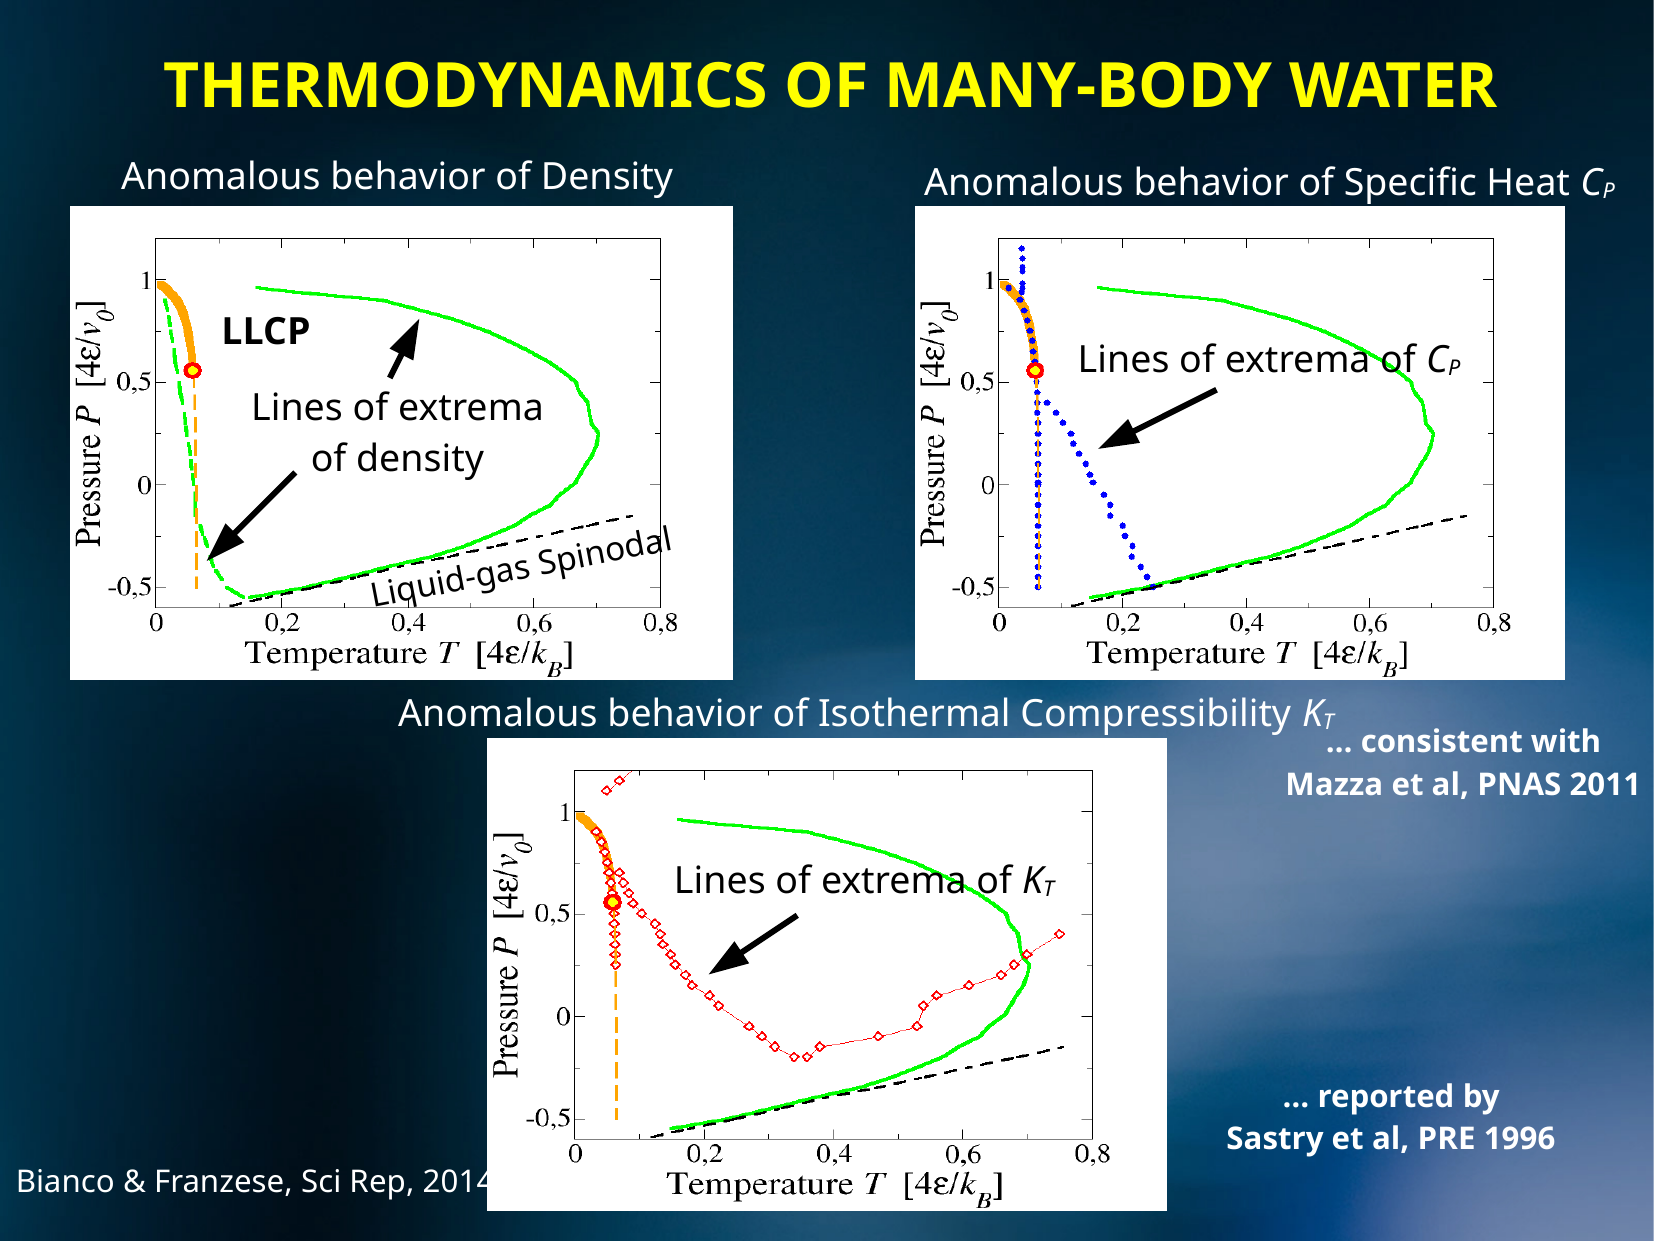

THERMODYNAMICS OF MANY-BODY WATER
Anomalous behavior of Density
Anomalous behavior of Specific Heat CP
LLCP
Lines of extrema of CP
Lines of extrema
of density
Liquid-gas Spinodal
Anomalous behavior of Isothermal Compressibility KT
… consistent with
Mazza et al, PNAS 2011
Lines of extrema of KT
… reported by
Sastry et al, PRE 1996
Bianco & Franzese, Sci Rep, 2014